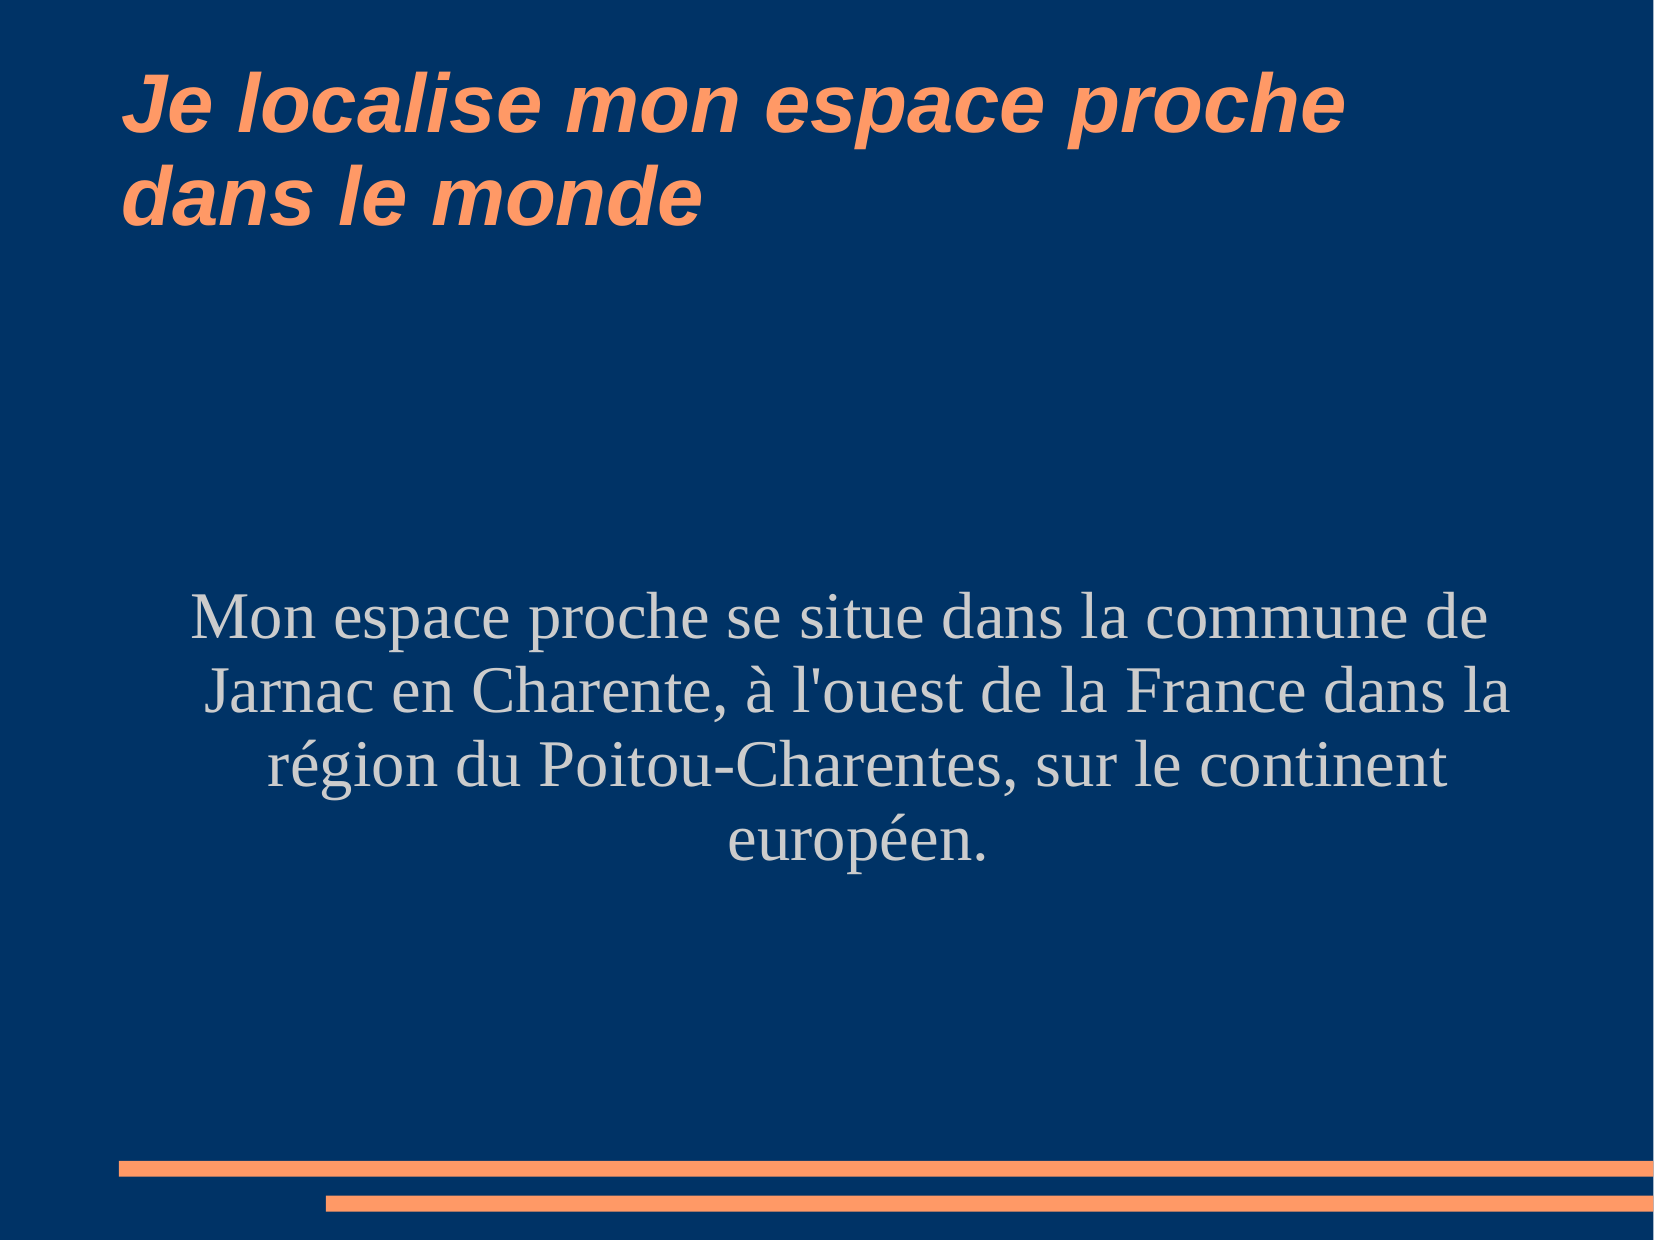

# Je localise mon espace proche dans le monde
Mon espace proche se situe dans la commune de Jarnac en Charente, à l'ouest de la France dans la région du Poitou-Charentes, sur le continent européen.